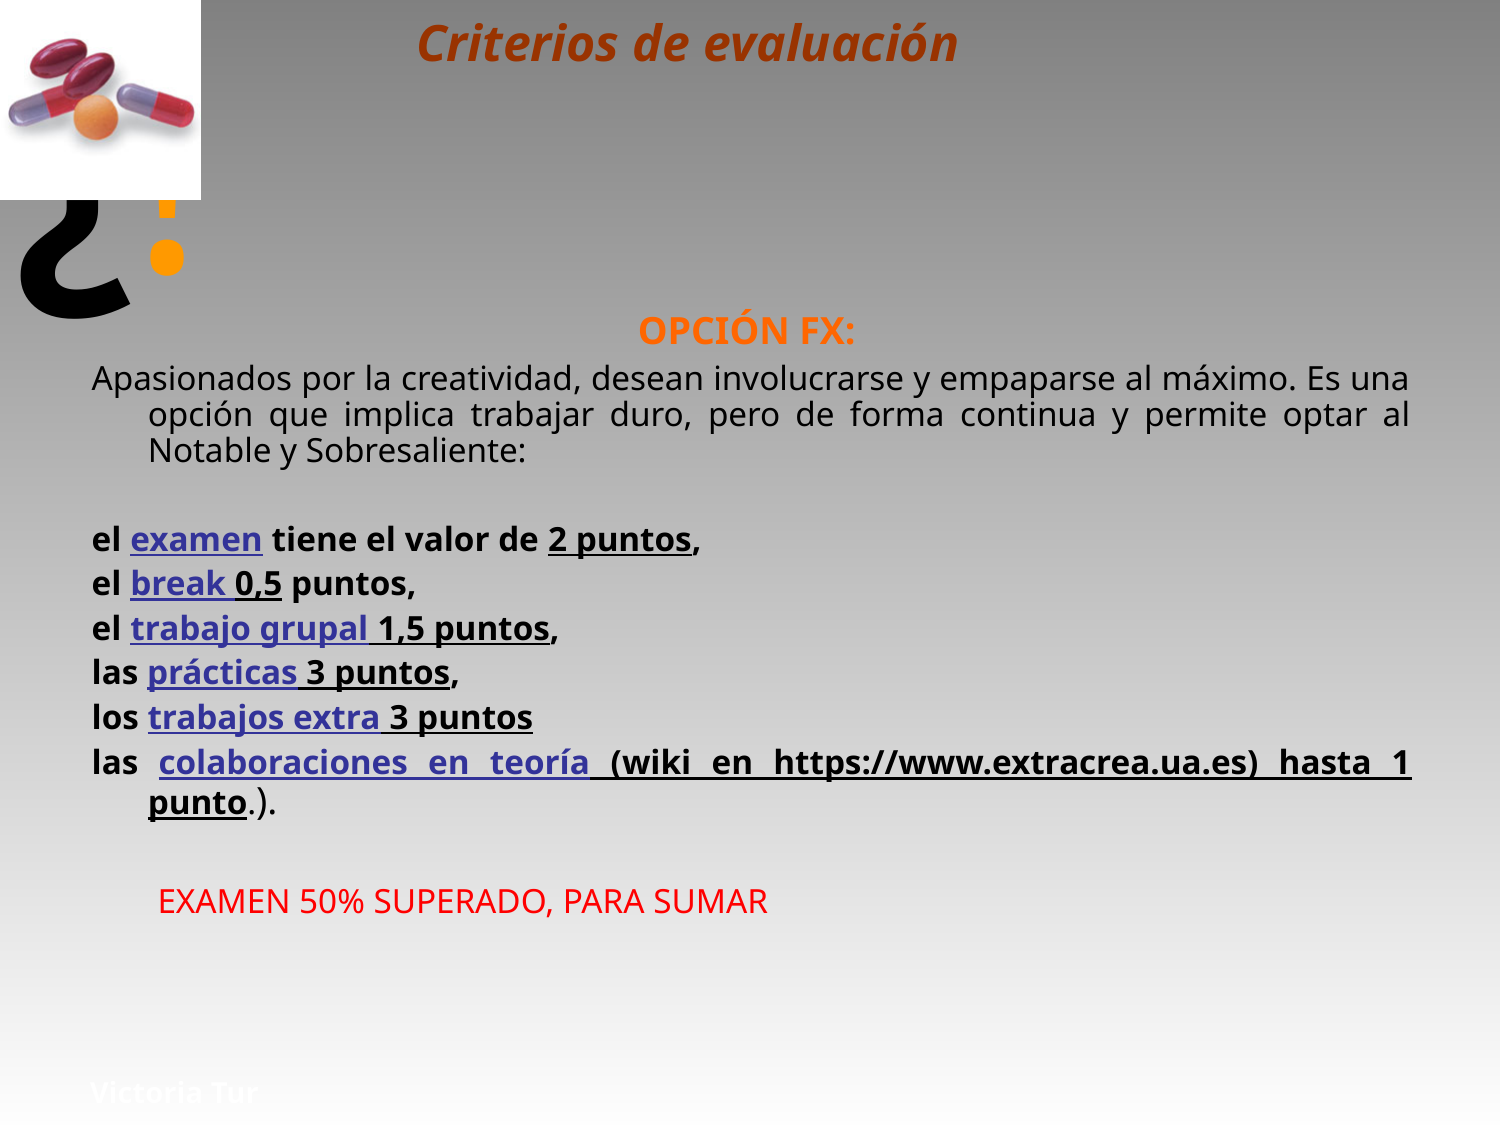

Criterios de evaluación
# OPCIÓN FX:
Apasionados por la creatividad, desean involucrarse y empaparse al máximo. Es una opción que implica trabajar duro, pero de forma continua y permite optar al Notable y Sobresaliente:
el examen tiene el valor de 2 puntos,
el break 0,5 puntos,
el trabajo grupal 1,5 puntos,
las prácticas 3 puntos,
los trabajos extra 3 puntos
las colaboraciones en teoría (wiki en https://www.extracrea.ua.es) hasta 1 punto.).
 	 EXAMEN 50% SUPERADO, PARA SUMAR